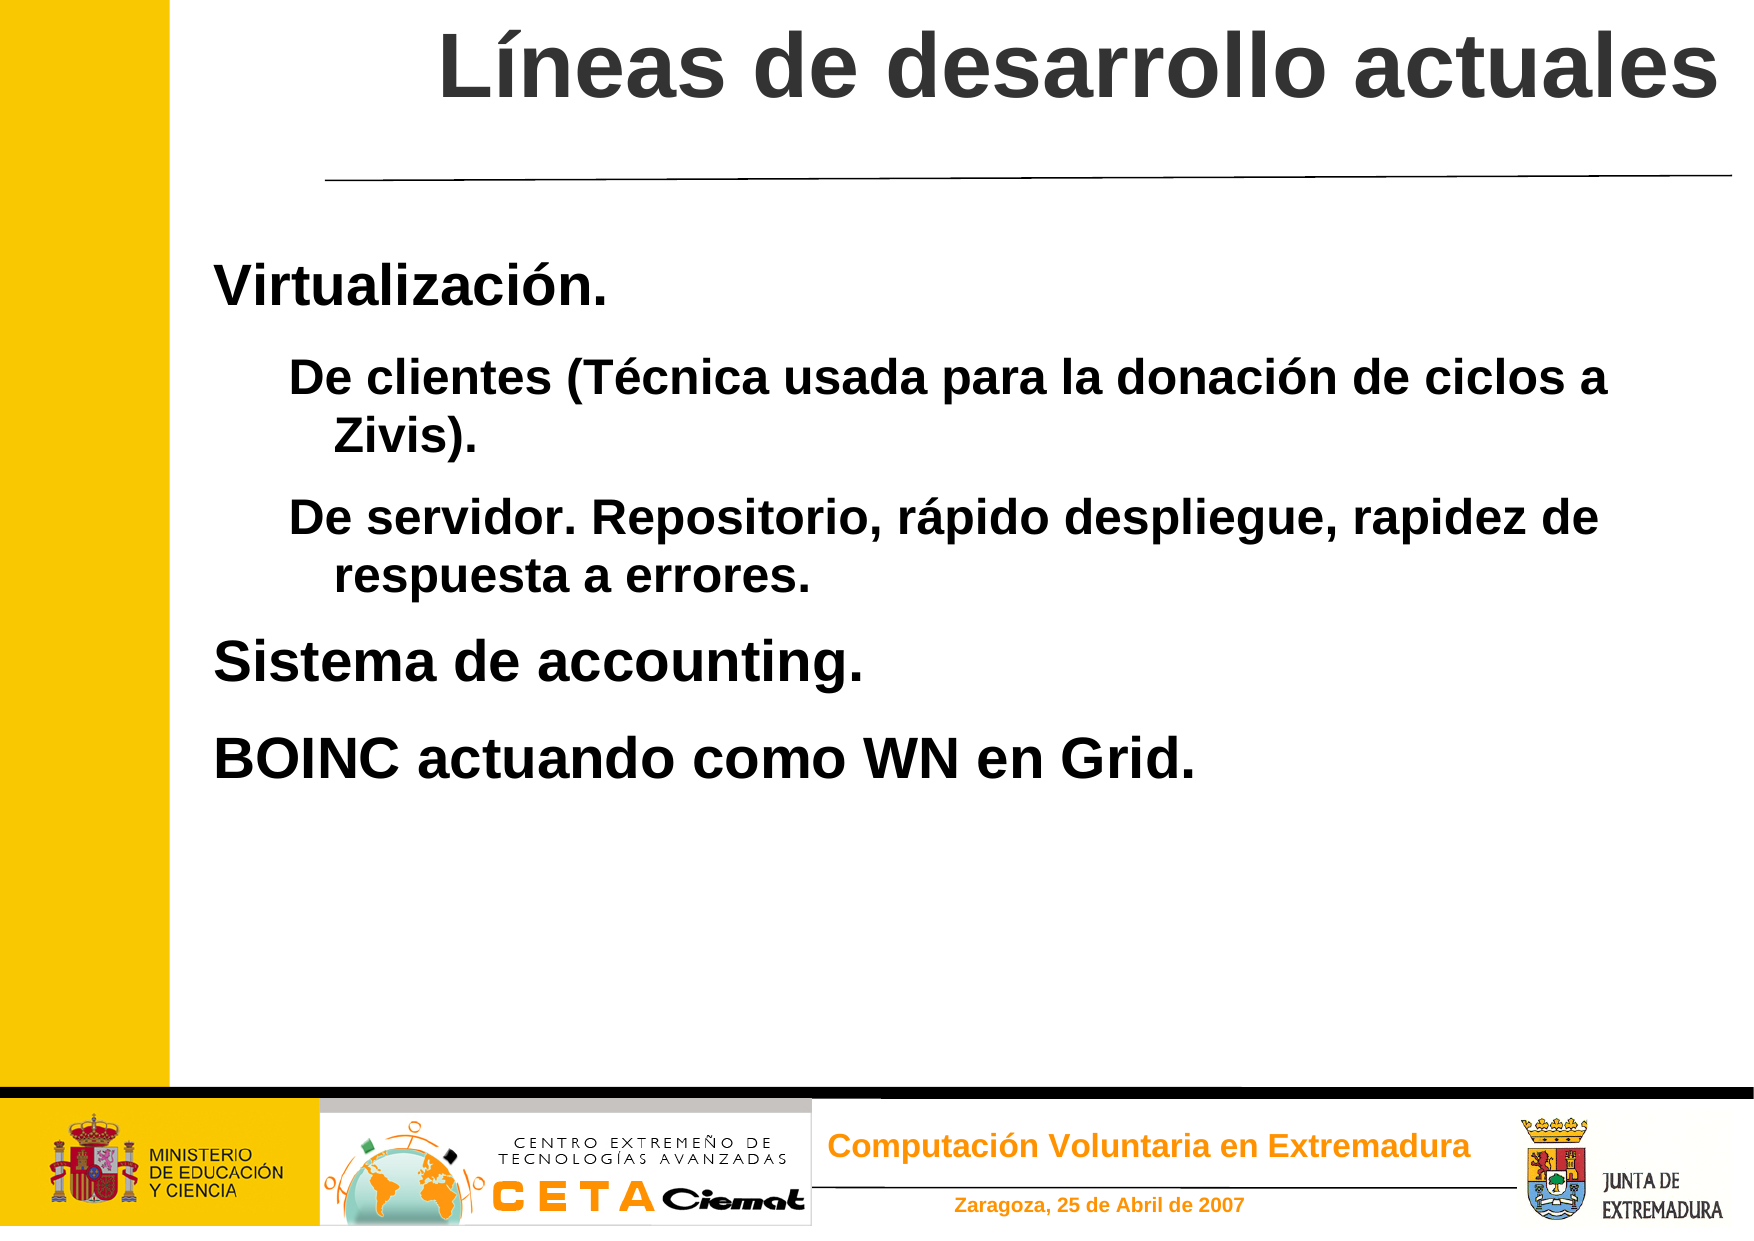

Líneas de desarrollo actuales
# Virtualización.
De clientes (Técnica usada para la donación de ciclos a Zivis).
De servidor. Repositorio, rápido despliegue, rapidez de respuesta a errores.
Sistema de accounting.
BOINC actuando como WN en Grid.